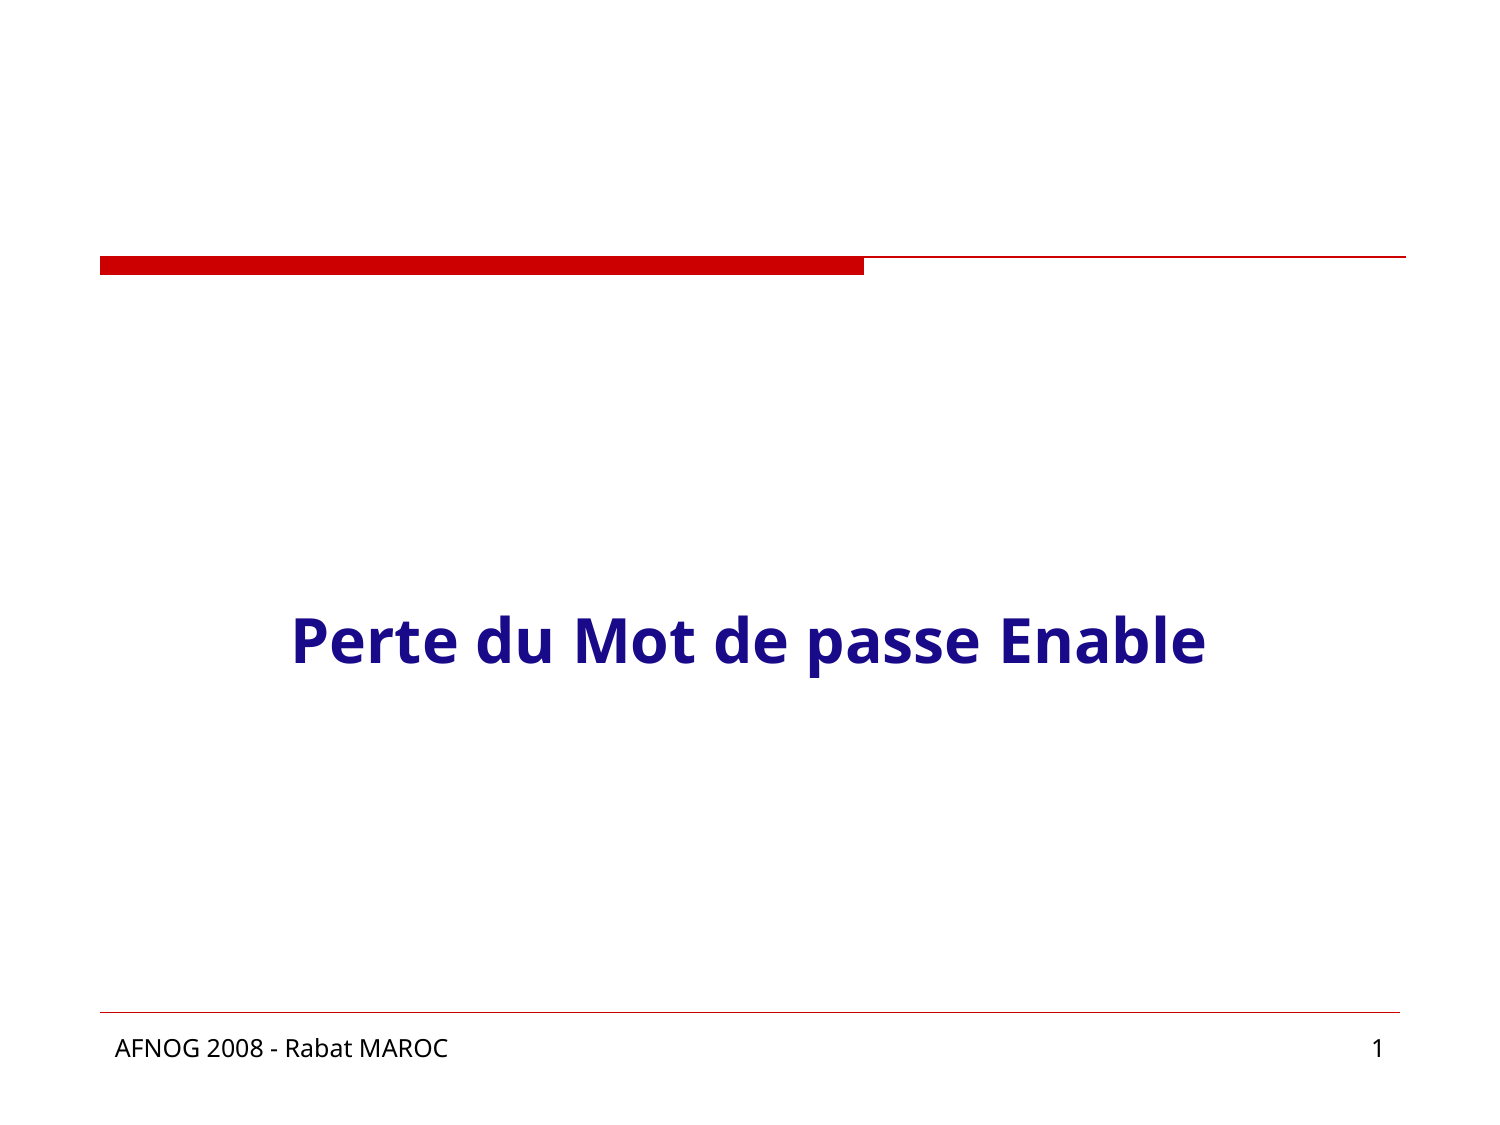

# Perte du Mot de passe Enable
AFNOG 2008 - Rabat MAROC